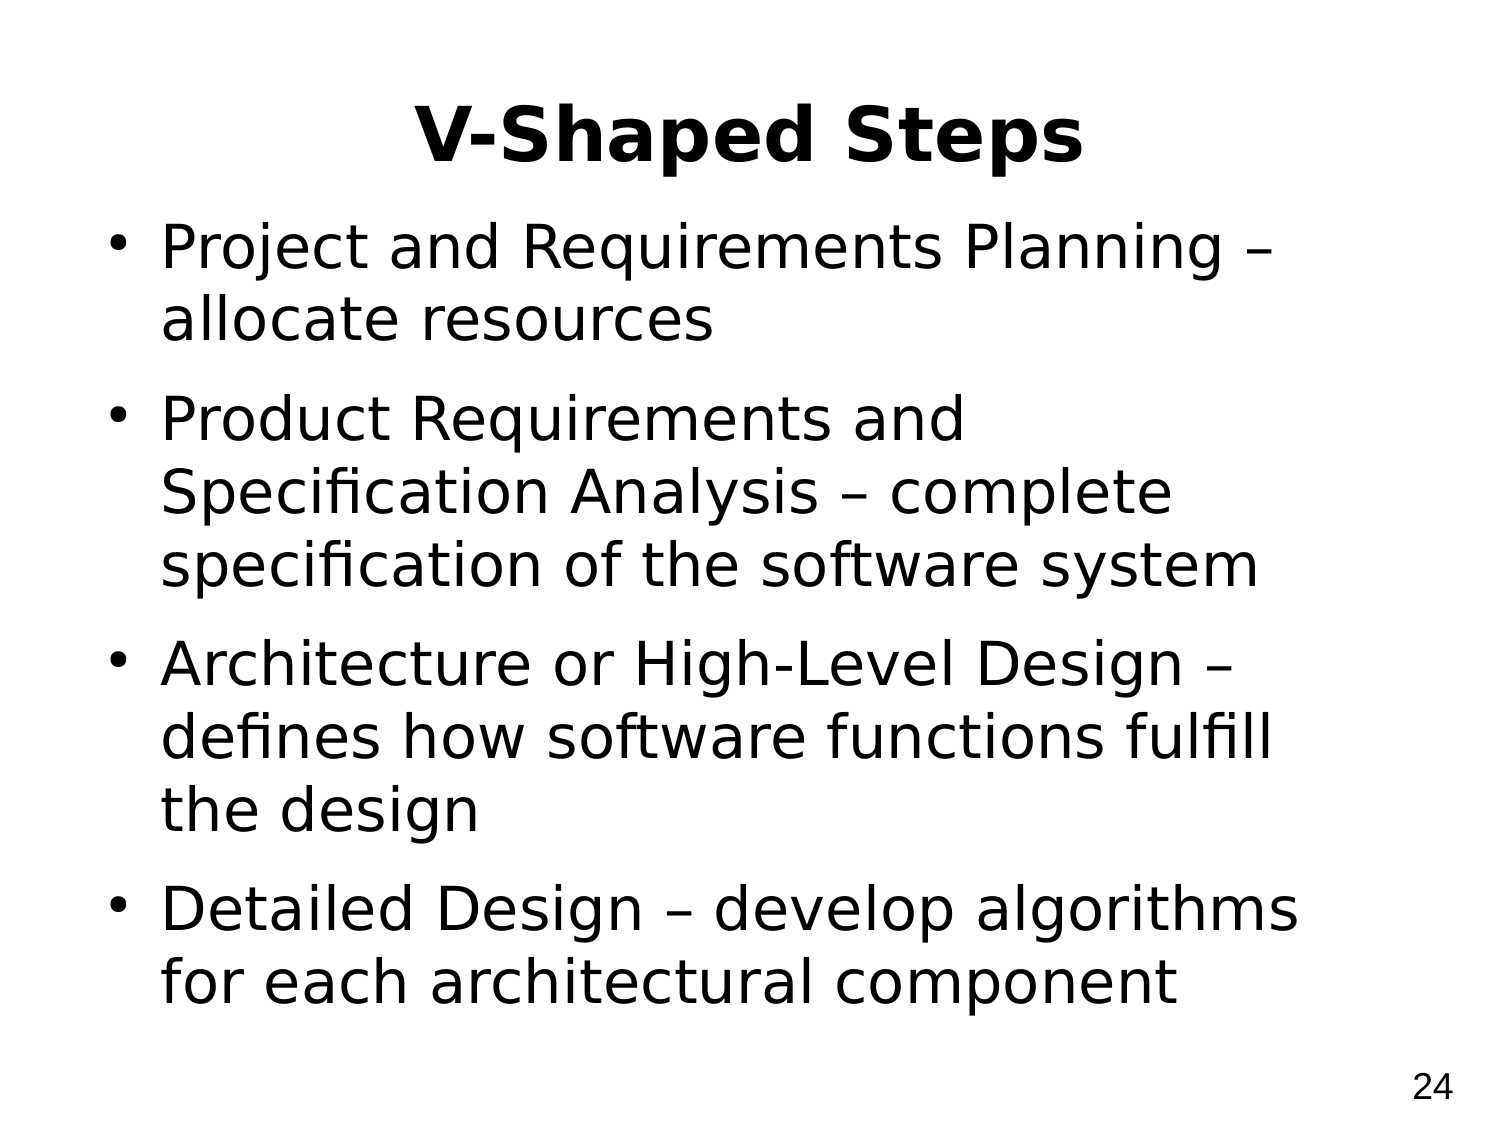

# V-Shaped Steps
Project and Requirements Planning – allocate resources
Product Requirements and Specification Analysis – complete specification of the software system
Architecture or High-Level Design – defines how software functions fulfill the design
Detailed Design – develop algorithms for each architectural component